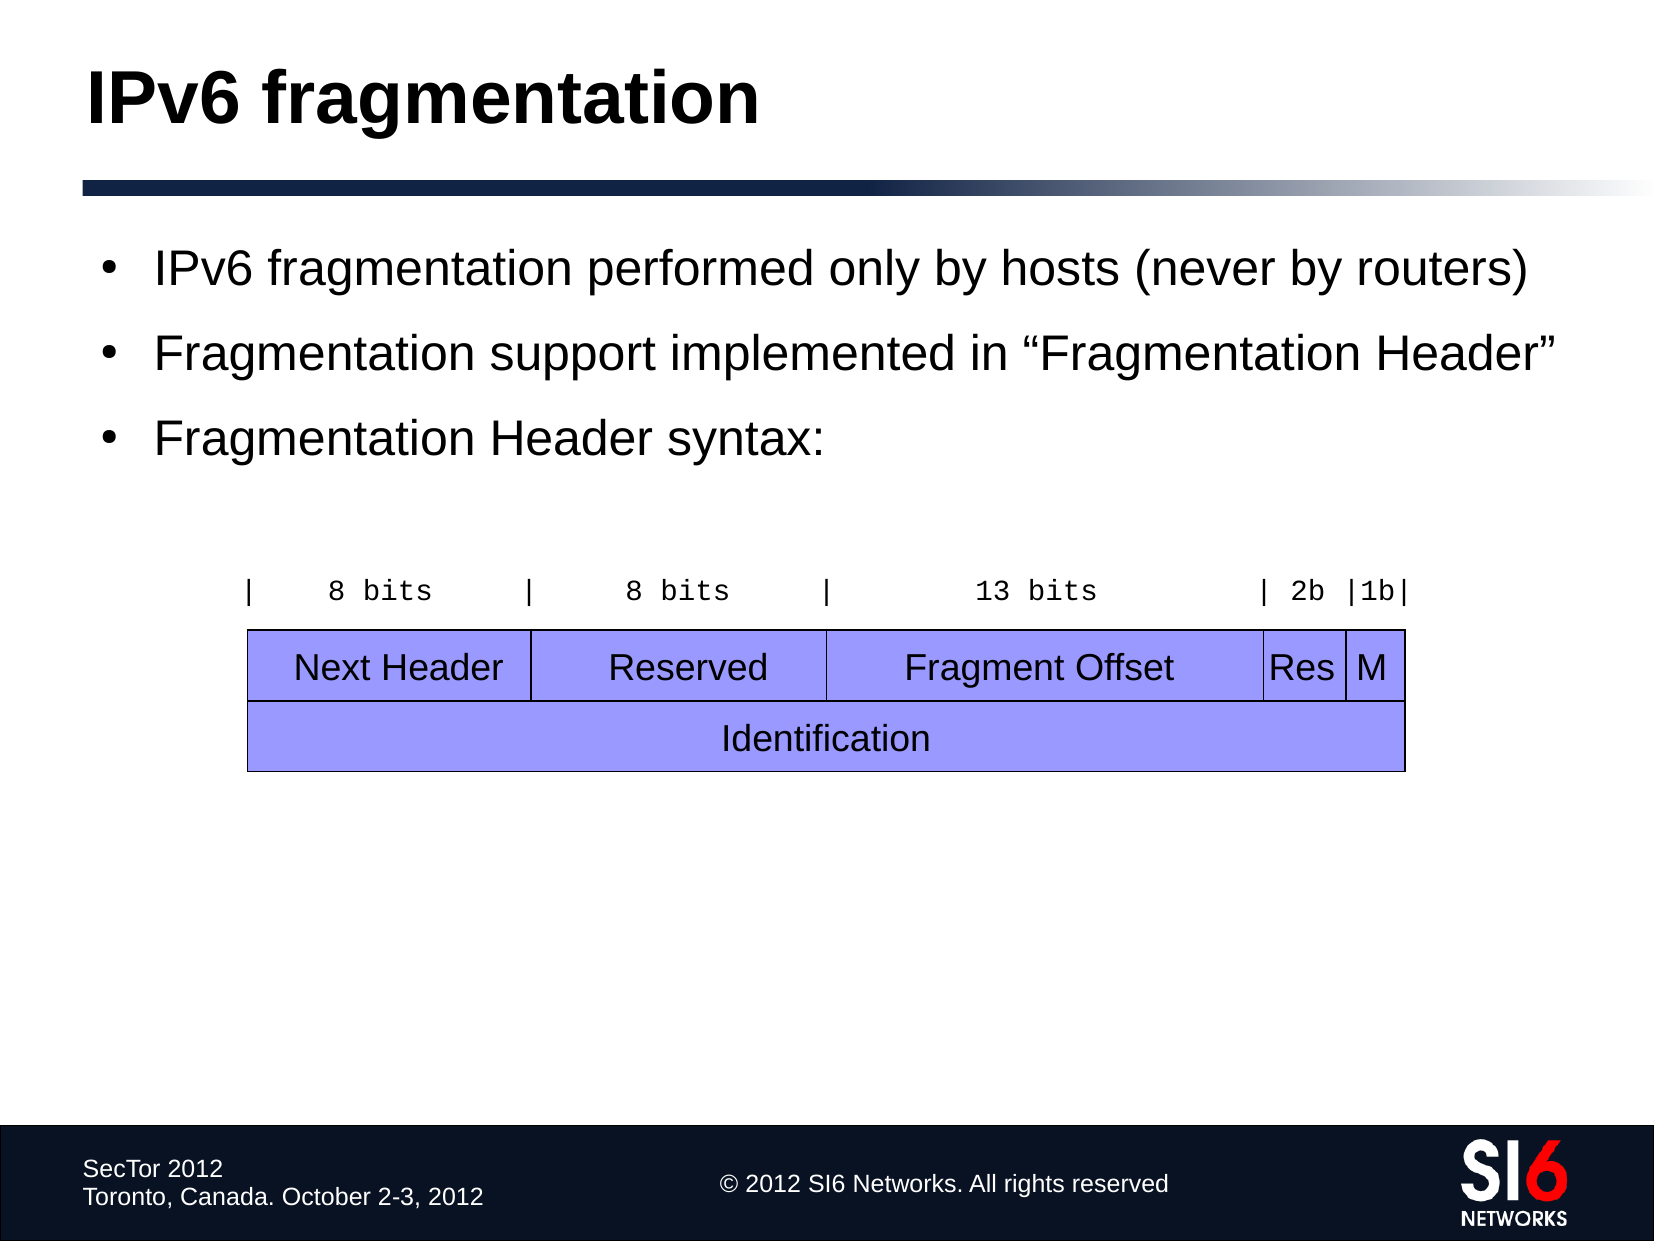

# IPv6 fragmentation
IPv6 fragmentation performed only by hosts (never by routers)
Fragmentation support implemented in “Fragmentation Header”
Fragmentation Header syntax:
 | 8 bits | 8 bits | 13 bits | 2b |1b|
 Next Header Reserved Fragment Offset Res M
Identification